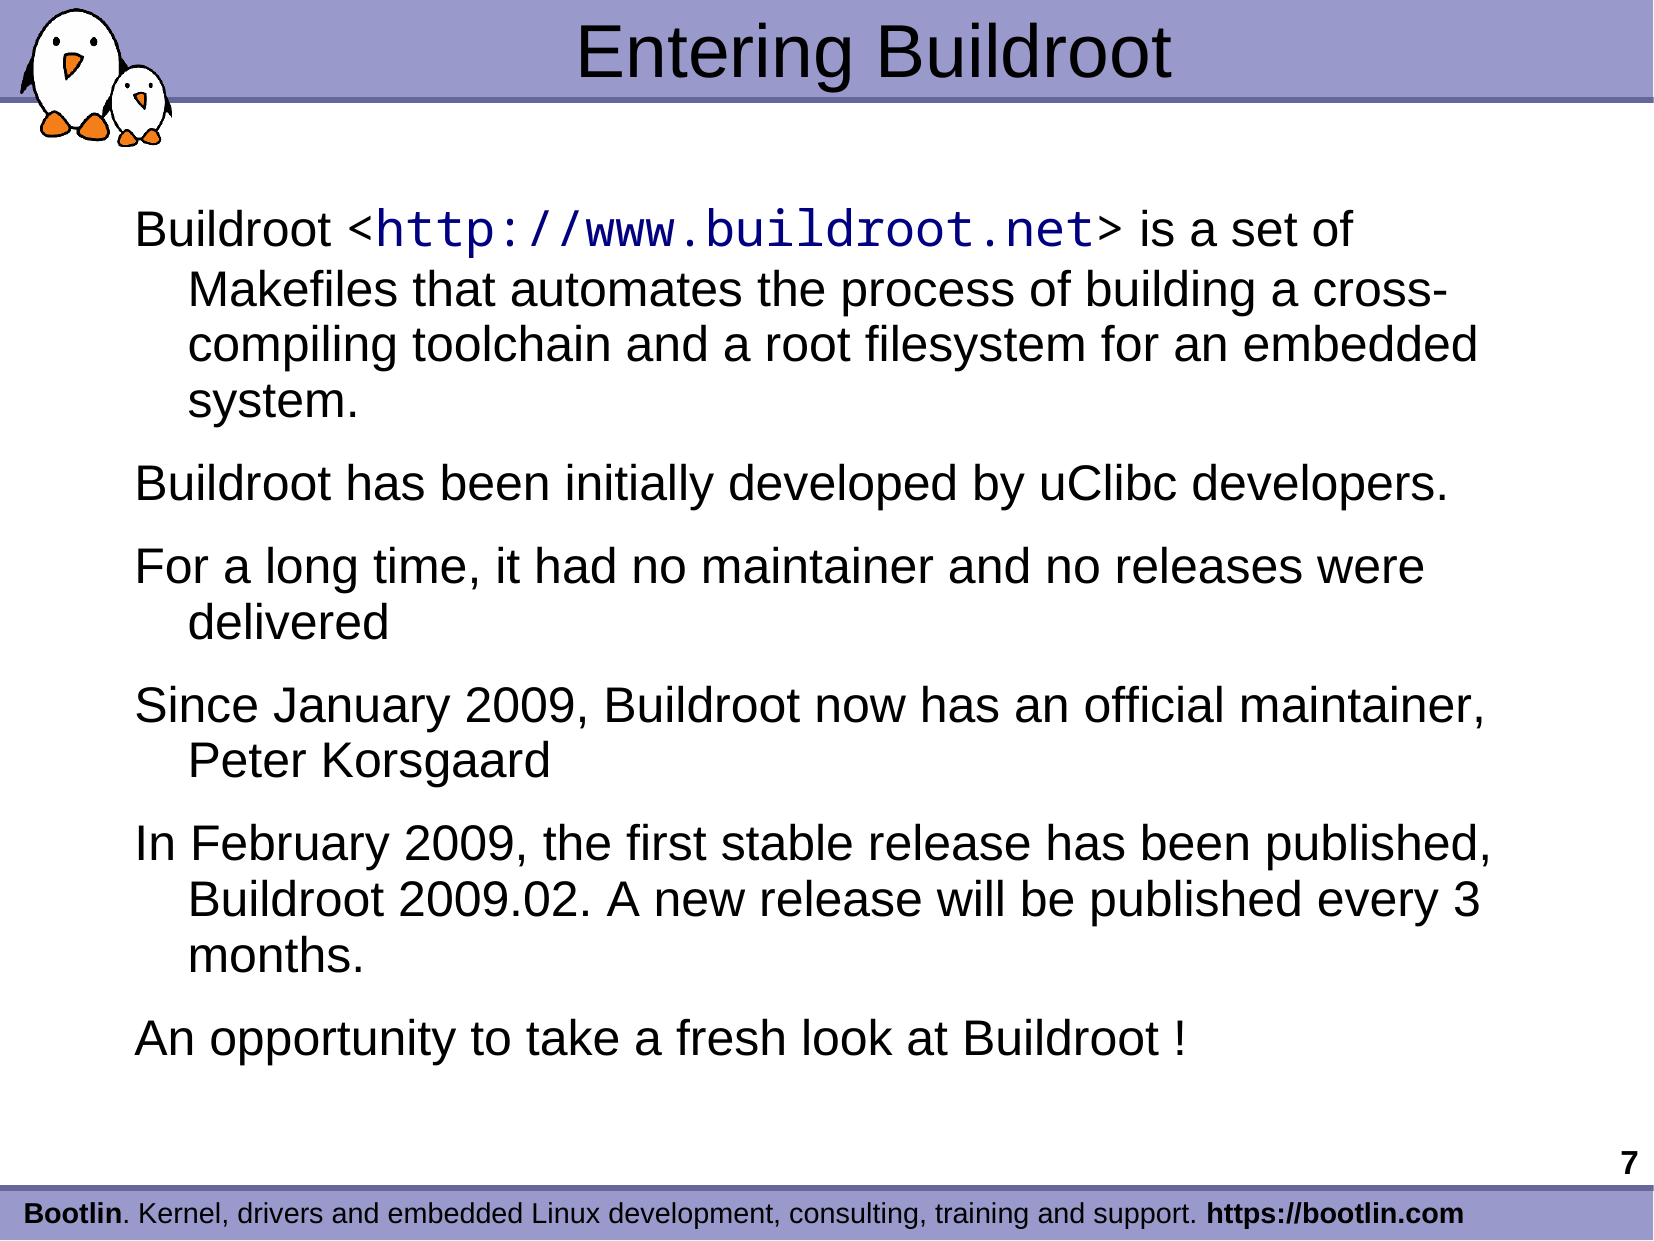

# Entering Buildroot
Buildroot <http://www.buildroot.net> is a set of Makefiles that automates the process of building a cross-compiling toolchain and a root filesystem for an embedded system.
Buildroot has been initially developed by uClibc developers.
For a long time, it had no maintainer and no releases were delivered
Since January 2009, Buildroot now has an official maintainer, Peter Korsgaard
In February 2009, the first stable release has been published, Buildroot 2009.02. A new release will be published every 3 months.
An opportunity to take a fresh look at Buildroot !